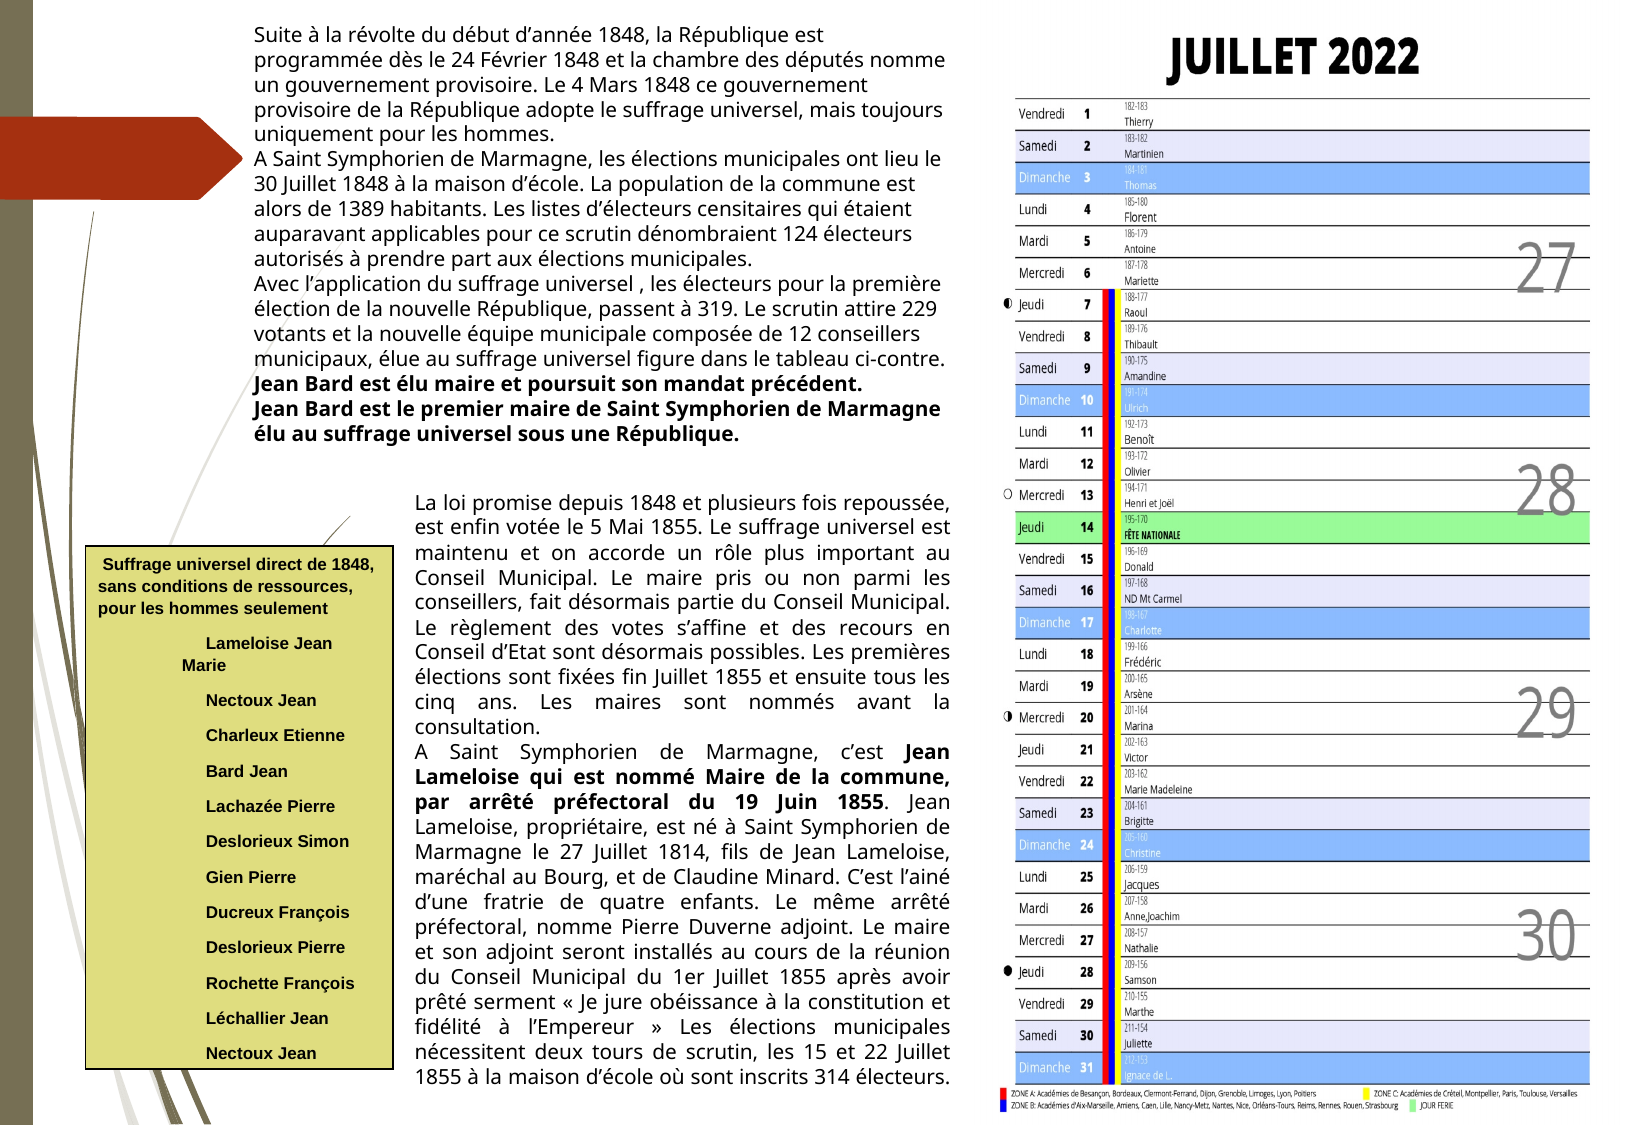

Suite à la révolte du début d’année 1848, la République est programmée dès le 24 Février 1848 et la chambre des députés nomme un gouvernement provisoire. Le 4 Mars 1848 ce gouvernement provisoire de la République adopte le suffrage universel, mais toujours uniquement pour les hommes.
A Saint Symphorien de Marmagne, les élections municipales ont lieu le 30 Juillet 1848 à la maison d’école. La population de la commune est alors de 1389 habitants. Les listes d’électeurs censitaires qui étaient auparavant applicables pour ce scrutin dénombraient 124 électeurs autorisés à prendre part aux élections municipales.
Avec l’application du suffrage universel , les électeurs pour la première élection de la nouvelle République, passent à 319. Le scrutin attire 229 votants et la nouvelle équipe municipale composée de 12 conseillers municipaux, élue au suffrage universel figure dans le tableau ci-contre. Jean Bard est élu maire et poursuit son mandat précédent.
Jean Bard est le premier maire de Saint Symphorien de Marmagne élu au suffrage universel sous une République.
La loi promise depuis 1848 et plusieurs fois repoussée, est enfin votée le 5 Mai 1855. Le suffrage universel est maintenu et on accorde un rôle plus important au Conseil Municipal. Le maire pris ou non parmi les conseillers, fait désormais partie du Conseil Municipal. Le règlement des votes s’affine et des recours en Conseil d’Etat sont désormais possibles. Les premières élections sont fixées fin Juillet 1855 et ensuite tous les cinq ans. Les maires sont nommés avant la consultation.
A Saint Symphorien de Marmagne, c’est Jean Lameloise qui est nommé Maire de la commune, par arrêté préfectoral du 19 Juin 1855. Jean Lameloise, propriétaire, est né à Saint Symphorien de Marmagne le 27 Juillet 1814, fils de Jean Lameloise, maréchal au Bourg, et de Claudine Minard. C’est l’ainé d’une fratrie de quatre enfants. Le même arrêté préfectoral, nomme Pierre Duverne adjoint. Le maire et son adjoint seront installés au cours de la réunion du Conseil Municipal du 1er Juillet 1855 après avoir prêté serment « Je jure obéissance à la constitution et fidélité à l’Empereur » Les élections municipales nécessitent deux tours de scrutin, les 15 et 22 Juillet 1855 à la maison d’école où sont inscrits 314 électeurs.
 Suffrage universel direct de 1848, sans conditions de ressources, pour les hommes seulement
Lameloise Jean Marie
Nectoux Jean
Charleux Etienne
Bard Jean
Lachazée Pierre
Deslorieux Simon
Gien Pierre
Ducreux François
Deslorieux Pierre
Rochette François
Léchallier Jean
Nectoux Jean